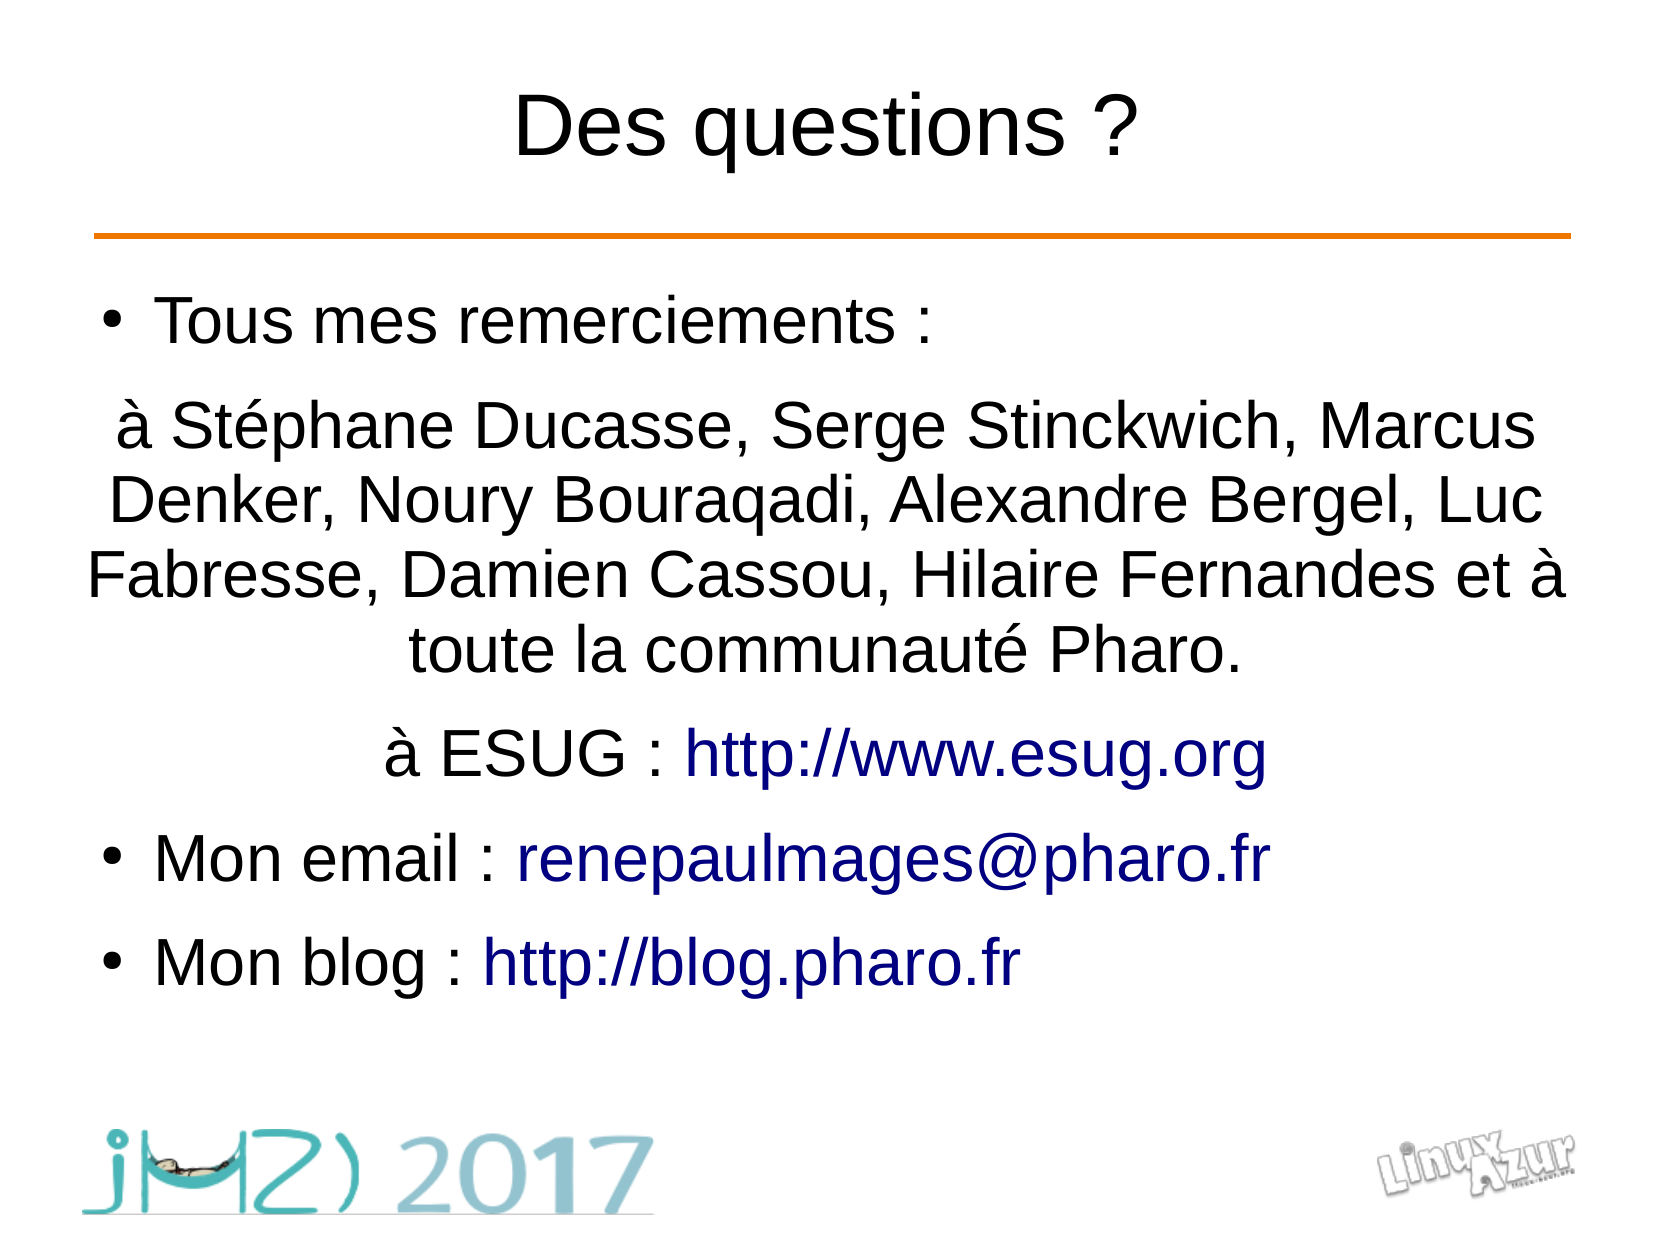

# Des questions ?
Tous mes remerciements :
à Stéphane Ducasse, Serge Stinckwich, Marcus Denker, Noury Bouraqadi, Alexandre Bergel, Luc Fabresse, Damien Cassou, Hilaire Fernandes et à toute la communauté Pharo.
à ESUG : http://www.esug.org
Mon email : renepaulmages@pharo.fr
Mon blog : http://blog.pharo.fr